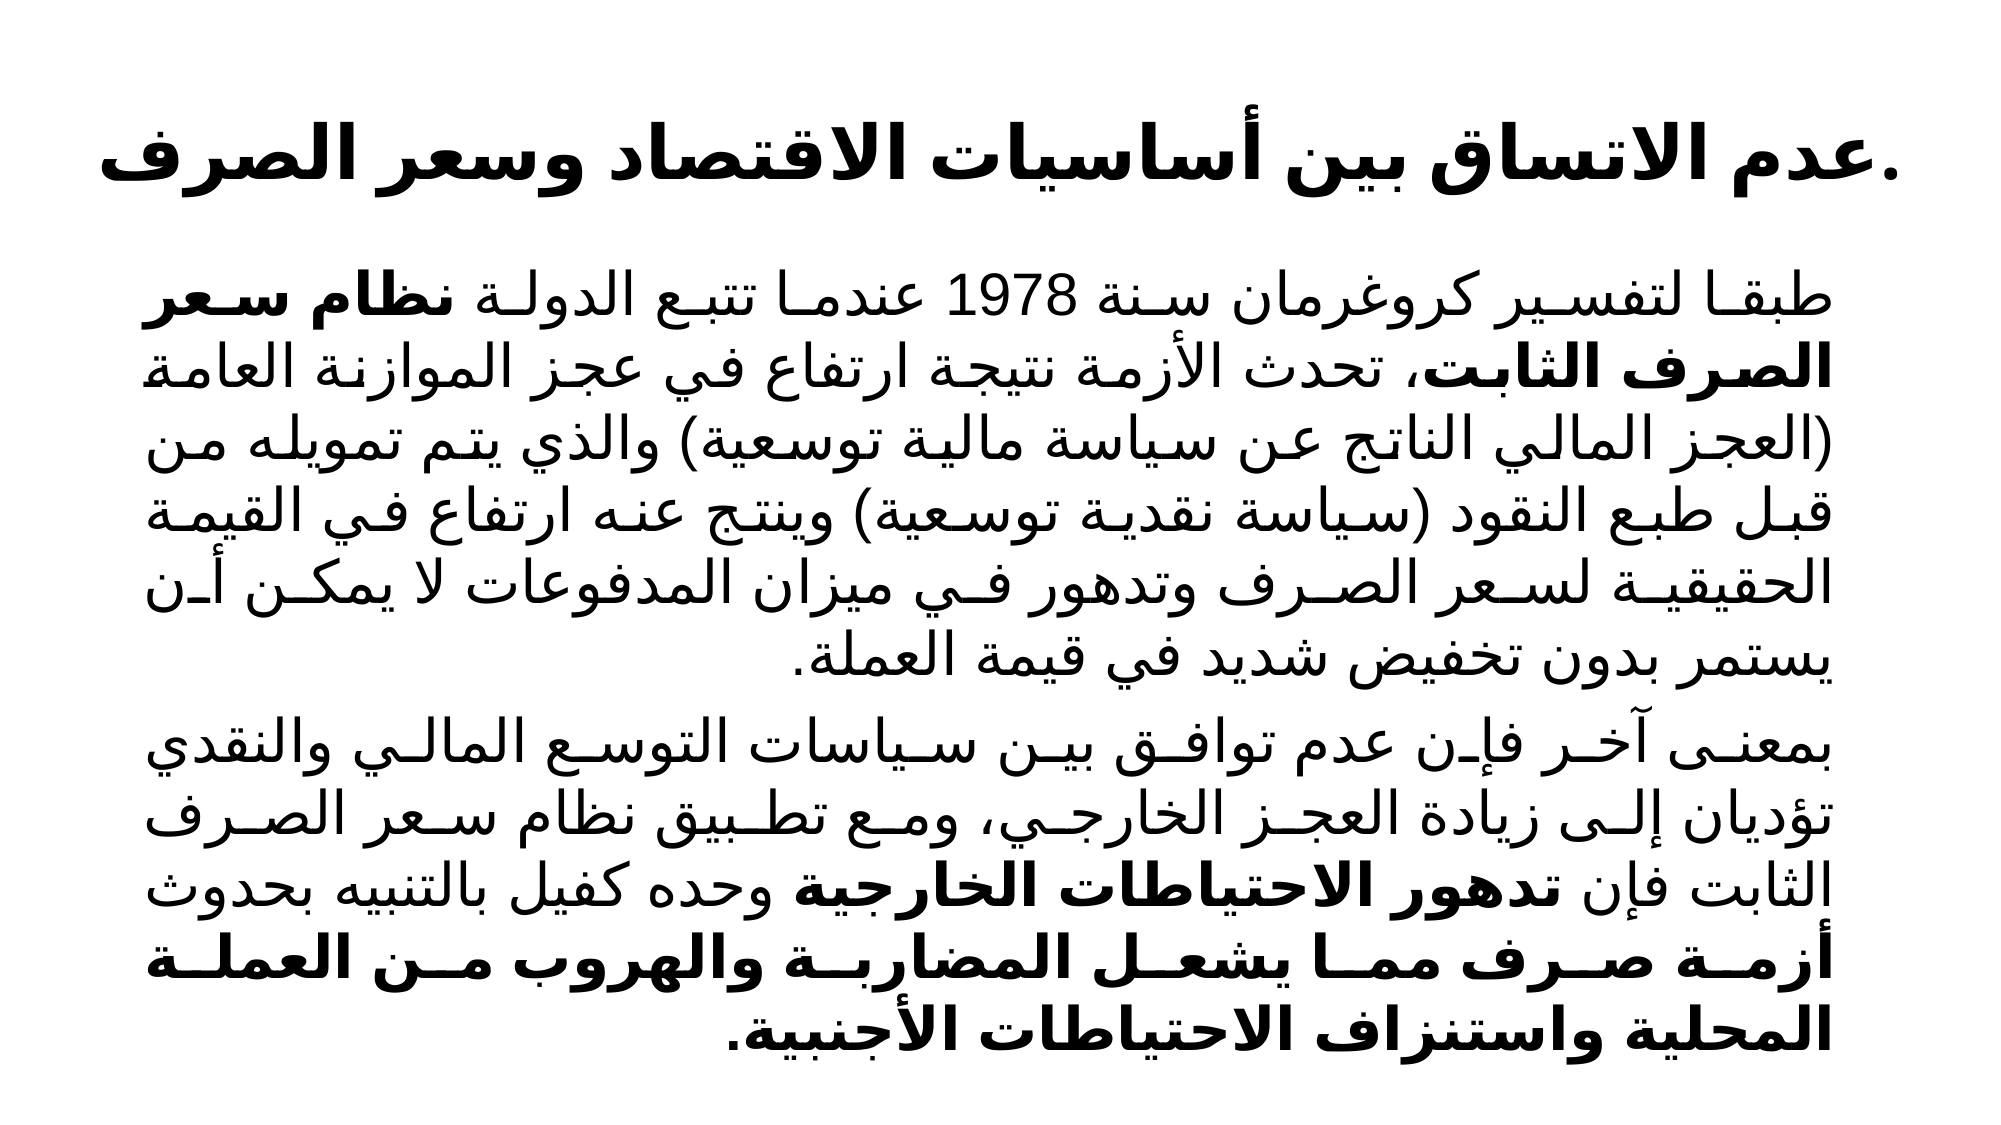

عدم الاتساق بين أساسيات الاقتصاد وسعر الصرف.
طبقا لتفسير كروغرمان سنة 1978 عندما تتبع الدولة نظام سعر الصرف الثابت، تحدث الأزمة نتيجة ارتفاع في عجز الموازنة العامة (العجز المالي الناتج عن سياسة مالية توسعية) والذي يتم تمويله من قبل طبع النقود (سياسة نقدية توسعية) وينتج عنه ارتفاع في القيمة الحقيقية لسعر الصرف وتدهور في ميزان المدفوعات لا يمكن أن يستمر بدون تخفيض شديد في قيمة العملة.
بمعنى آخر فإن عدم توافق بين سياسات التوسع المالي والنقدي تؤديان إلى زيادة العجز الخارجي، ومع تطبيق نظام سعر الصرف الثابت فإن تدهور الاحتياطات الخارجية وحده كفيل بالتنبيه بحدوث أزمة صرف مما يشعل المضاربة والهروب من العملة المحلية واستنزاف الاحتياطات الأجنبية.